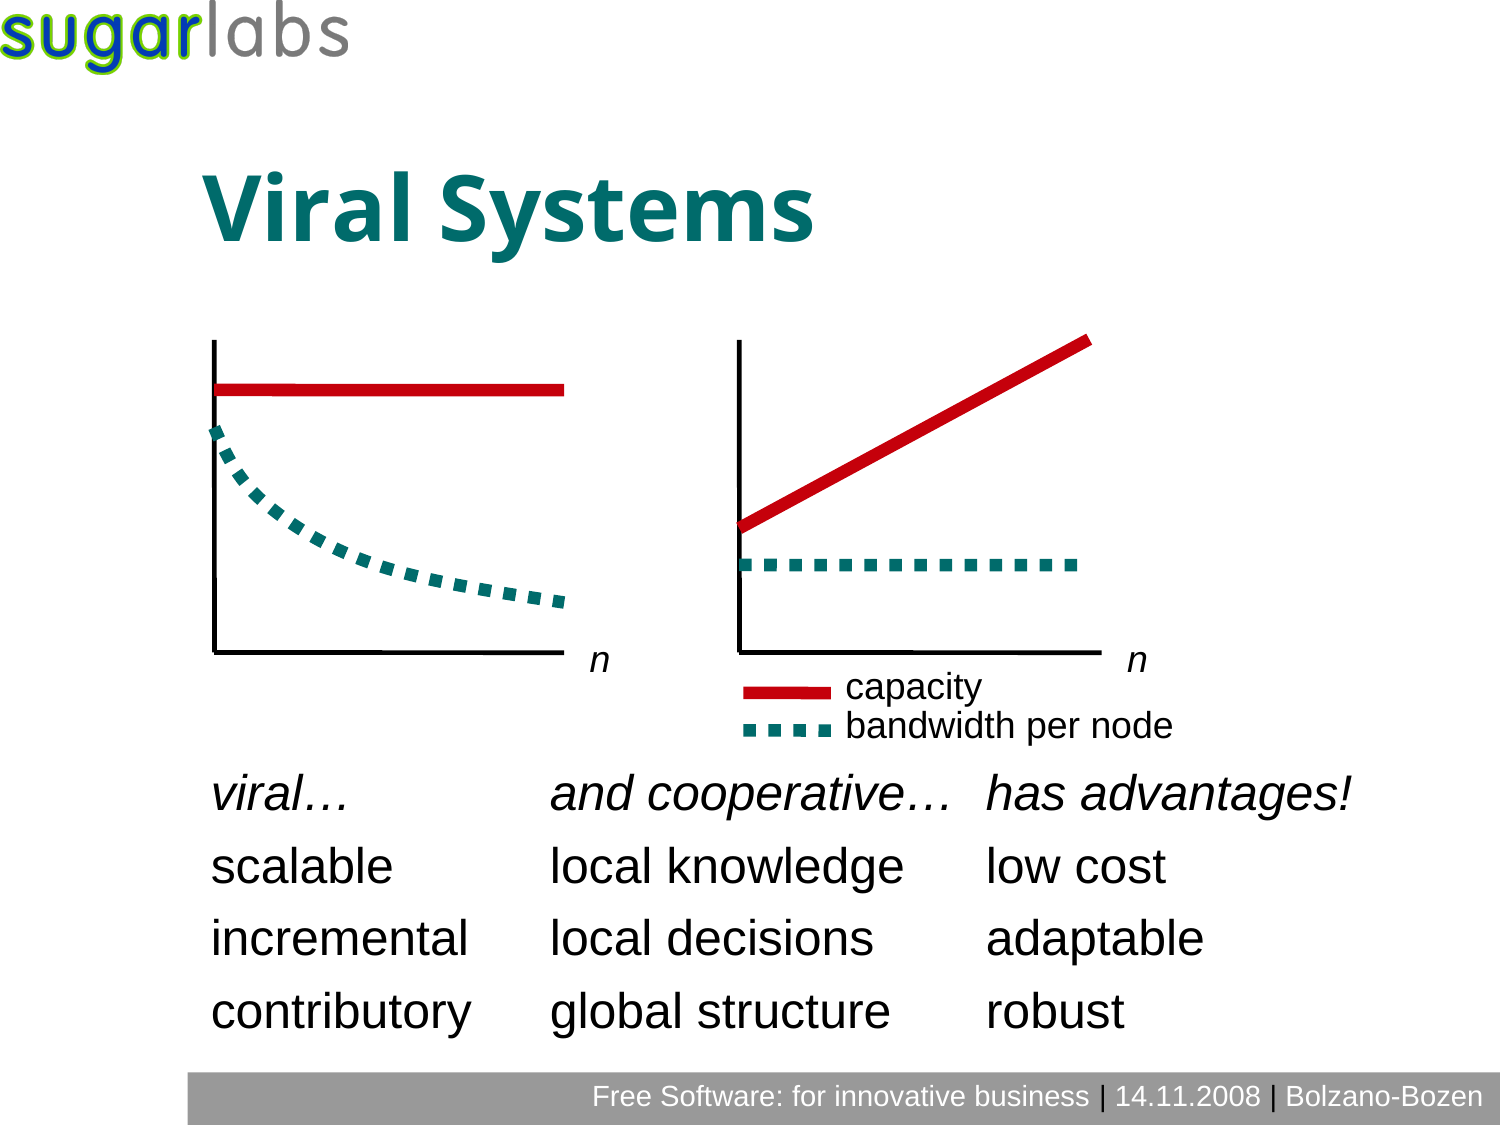

# Viral Systems
n
n
capacity
bandwidth per node
viral…
scalable
incremental
contributory
and cooperative…
local knowledge
local decisions
global structure
has advantages!
low cost
adaptable
robust